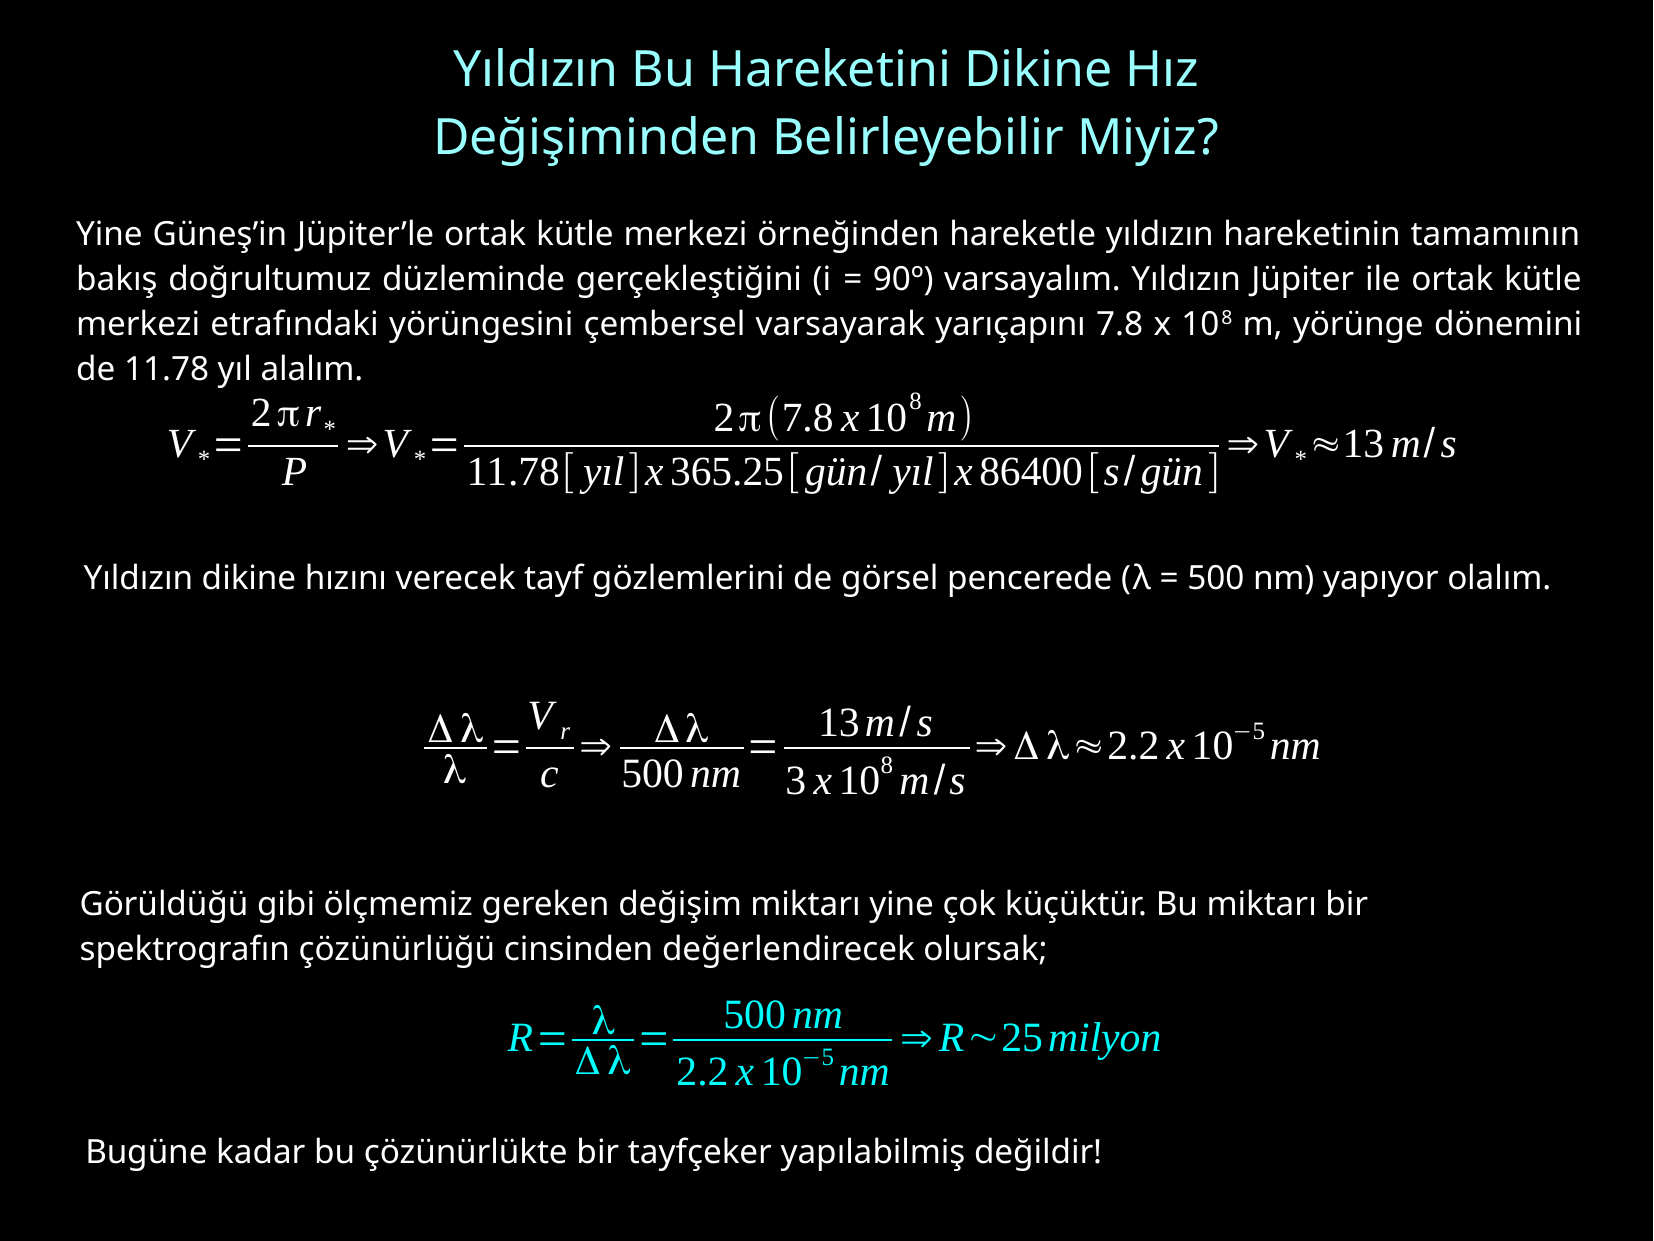

# Yıldızın Bu Hareketini Dikine Hız Değişiminden Belirleyebilir Miyiz?
Yine Güneş’in Jüpiter’le ortak kütle merkezi örneğinden hareketle yıldızın hareketinin tamamının bakış doğrultumuz düzleminde gerçekleştiğini (i = 90º) varsayalım. Yıldızın Jüpiter ile ortak kütle merkezi etrafındaki yörüngesini çembersel varsayarak yarıçapını 7.8 x 108 m, yörünge dönemini de 11.78 yıl alalım.
Yıldızın dikine hızını verecek tayf gözlemlerini de görsel pencerede (λ = 500 nm) yapıyor olalım.
Görüldüğü gibi ölçmemiz gereken değişim miktarı yine çok küçüktür. Bu miktarı bir spektrografın çözünürlüğü cinsinden değerlendirecek olursak;
Bugüne kadar bu çözünürlükte bir tayfçeker yapılabilmiş değildir!